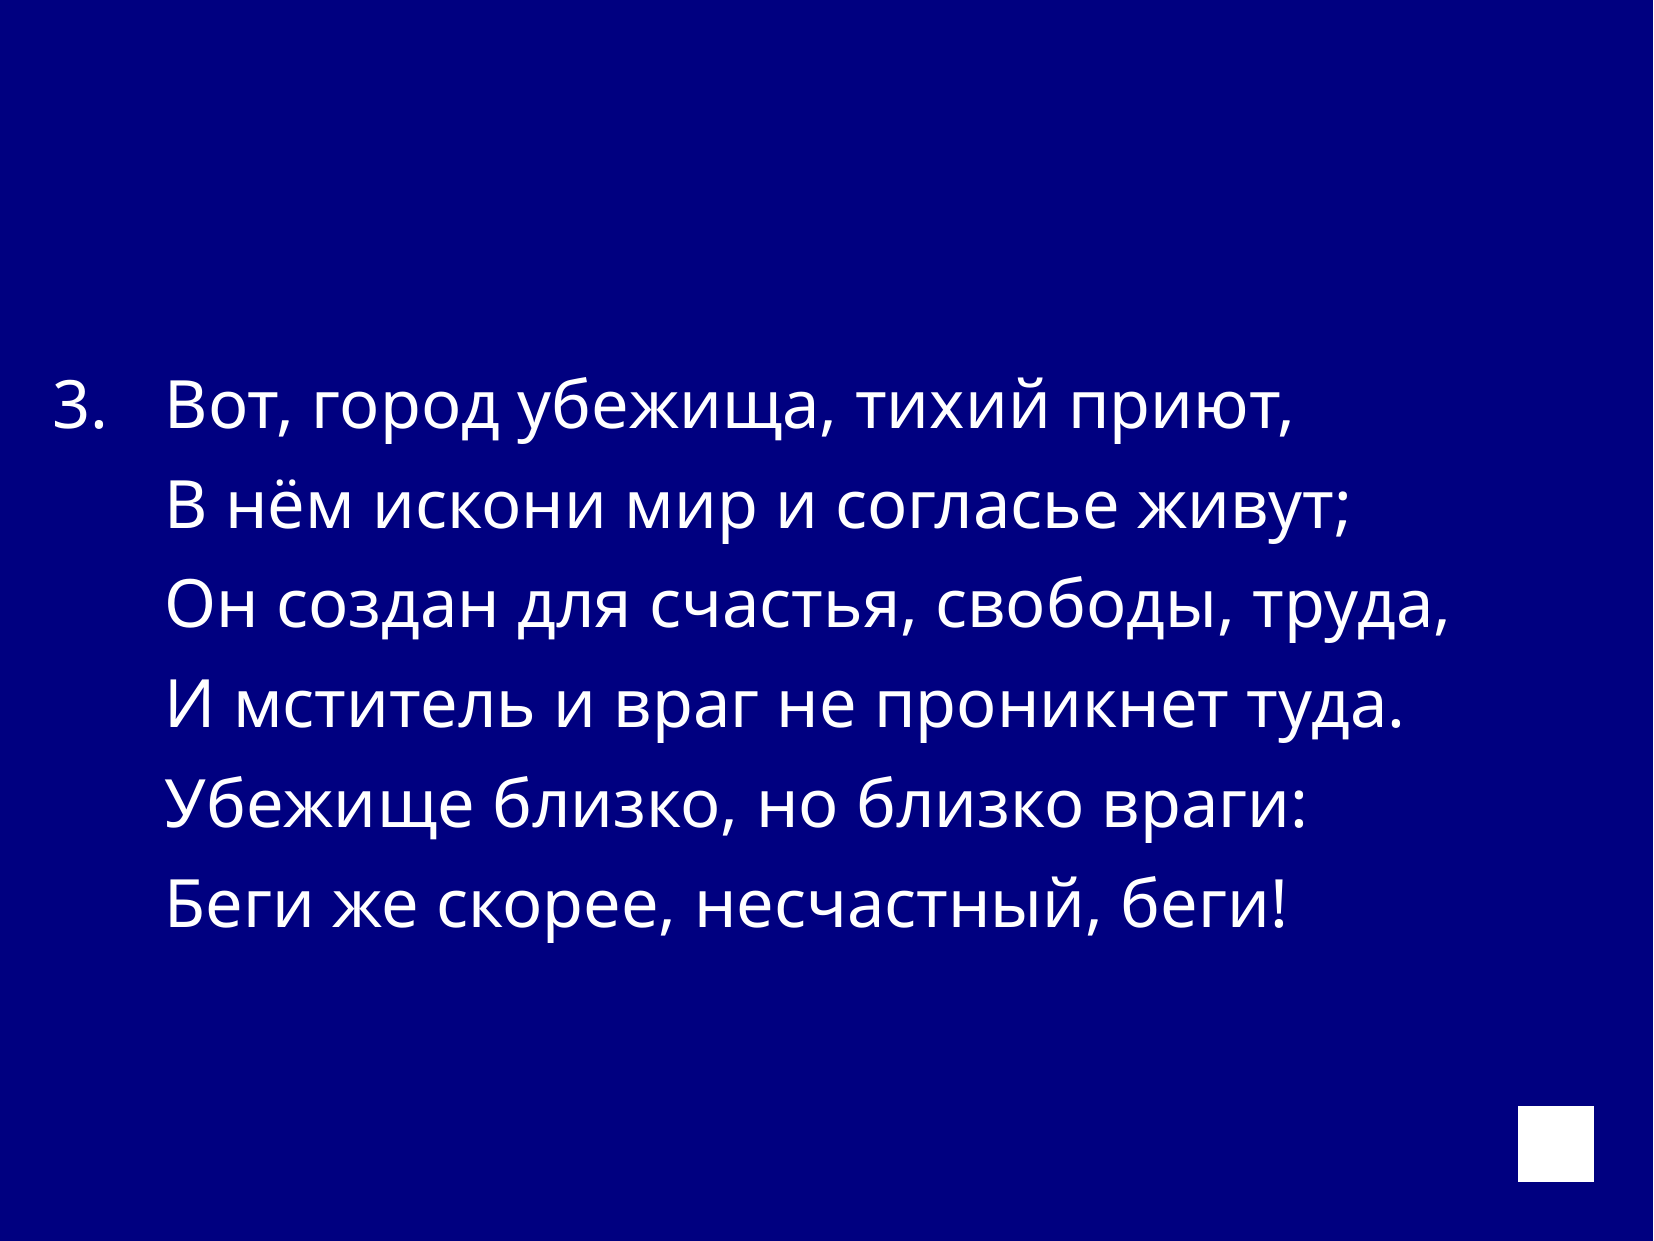

3.	Вот, город убежища, тихий приют,
	В нём искони мир и согласье живут;
	Он создан для счастья, свободы, труда,
	И мститель и враг не проникнет туда.
	Убежище близко, но близко враги:
	Беги же скорее, несчастный, беги!